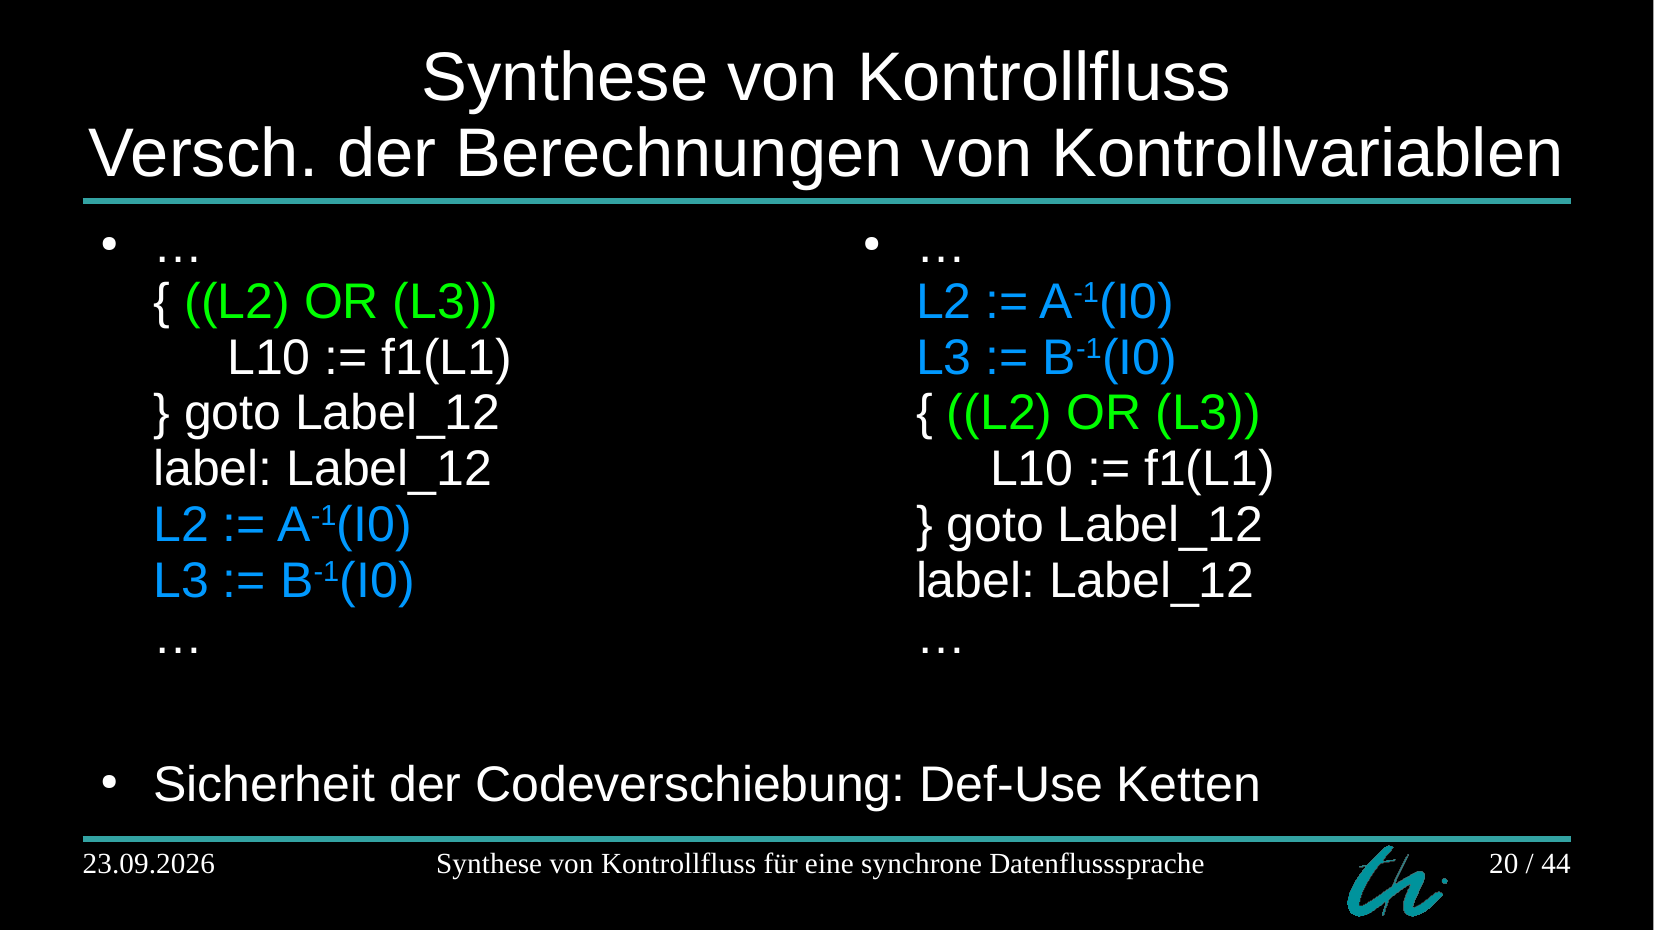

# Synthese von Kontrollfluss Versch. der Berechnungen von Kontrollvariablen
…
{ ((L2) OR (L3))
	L10 := f1(L1)
} goto Label_12
label: Label_12
L2 := A-1(I0)
L3 := B-1(I0)
…
…
L2 := A-1(I0)
L3 := B-1(I0)
{ ((L2) OR (L3))
	L10 := f1(L1)
} goto Label_12
label: Label_12
…
Sicherheit der Codeverschiebung: Def-Use Ketten
Synthese von Kontrollfluss für eine synchrone Datenflusssprache
20